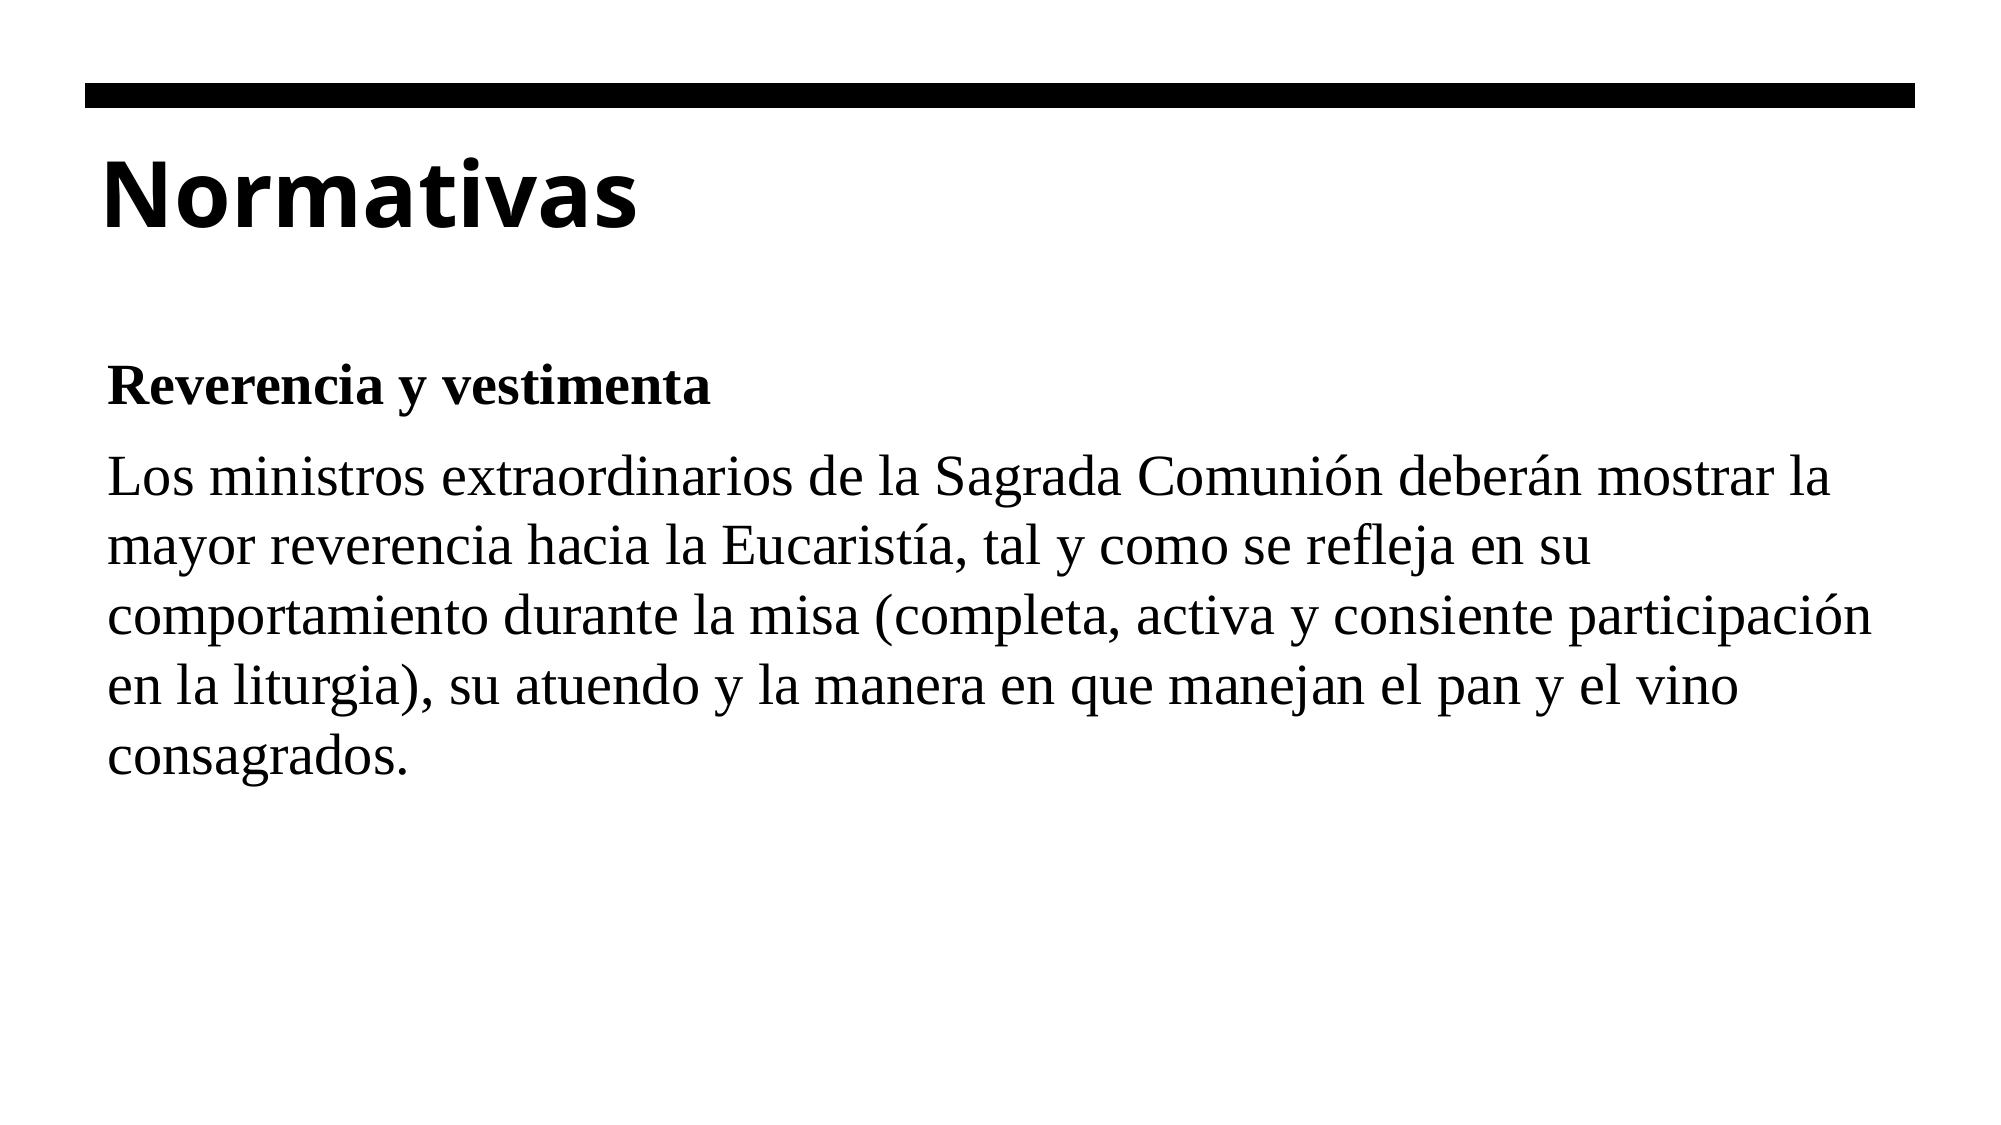

# Normativas
Reverencia y vestimenta
Los ministros extraordinarios de la Sagrada Comunión deberán mostrar la mayor reverencia hacia la Eucaristía, tal y como se refleja en su comportamiento durante la misa (completa, activa y consiente participación en la liturgia), su atuendo y la manera en que manejan el pan y el vino consagrados.